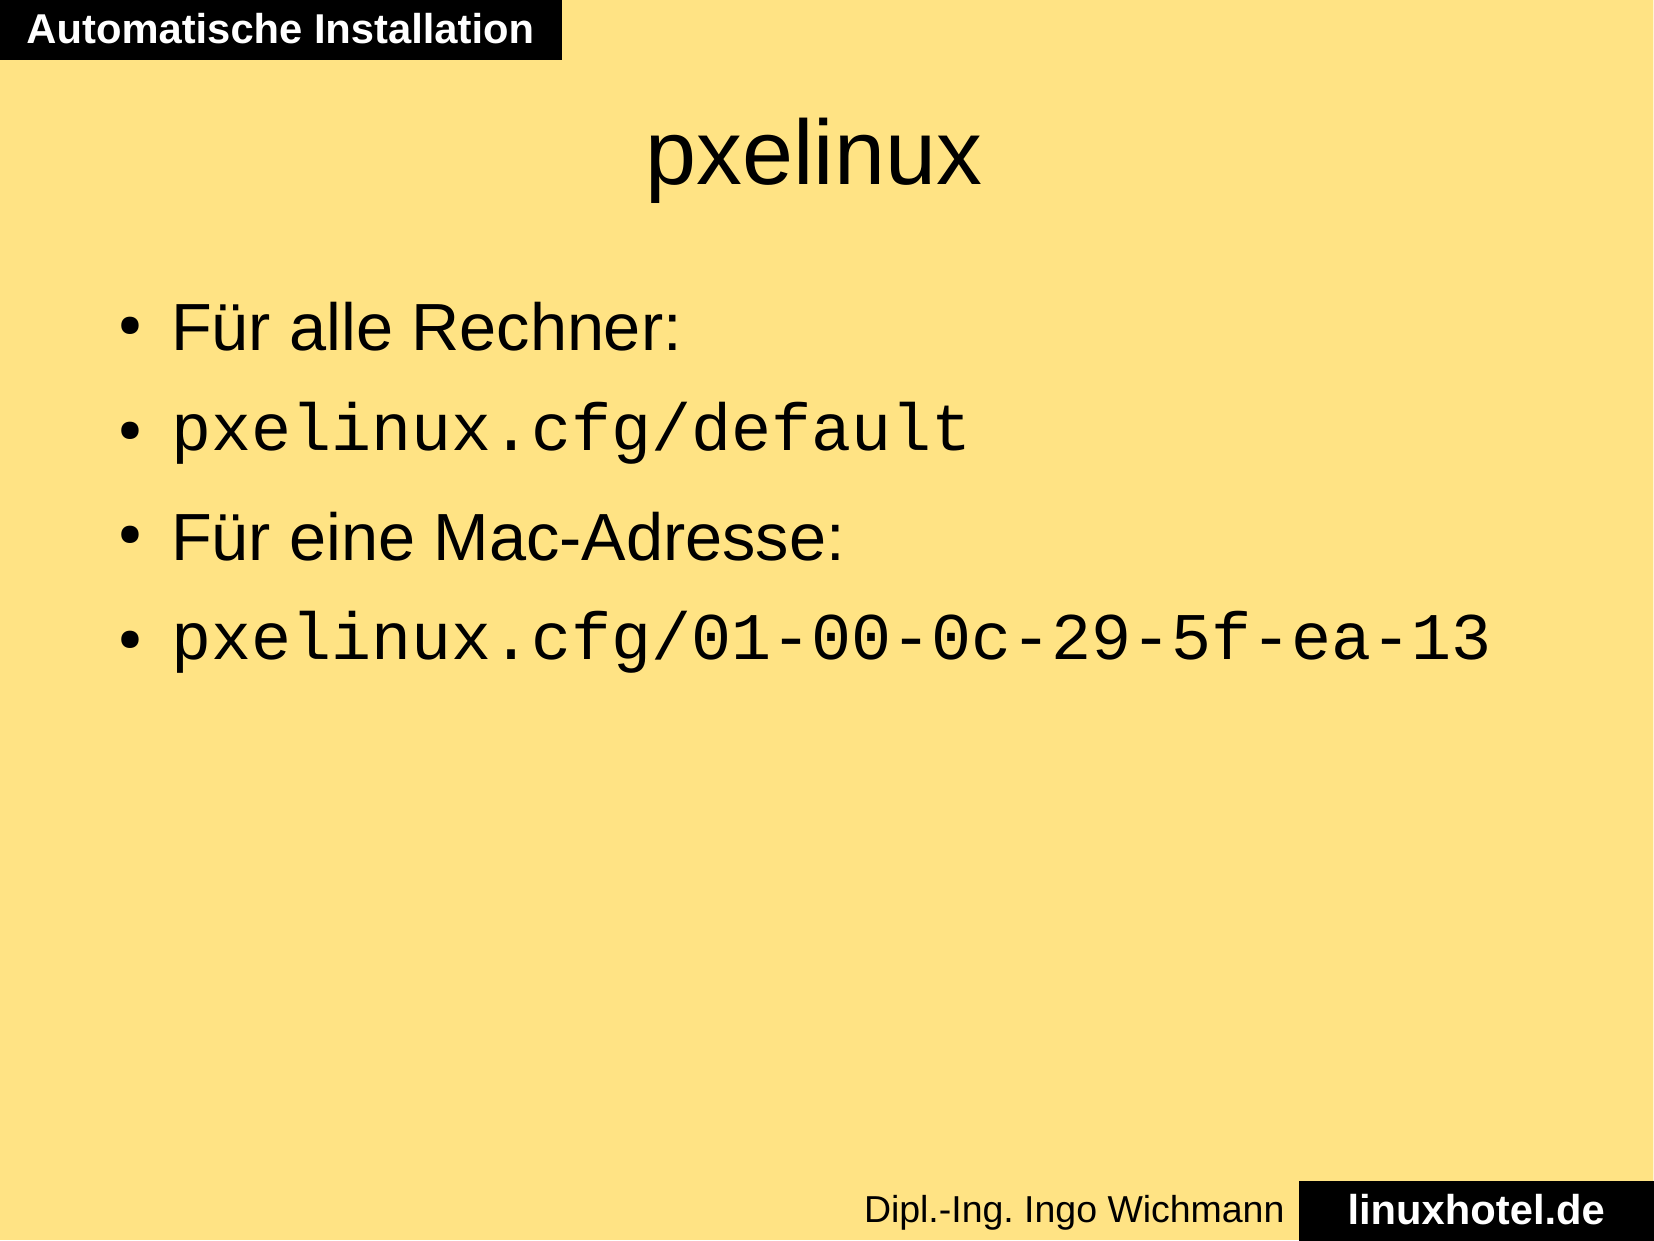

Automatische Installation
# pxelinux
Für alle Rechner:
pxelinux.cfg/default
Für eine Mac-Adresse:
pxelinux.cfg/01-00-0c-29-5f-ea-13
linuxhotel.de
Dipl.-Ing. Ingo Wichmann